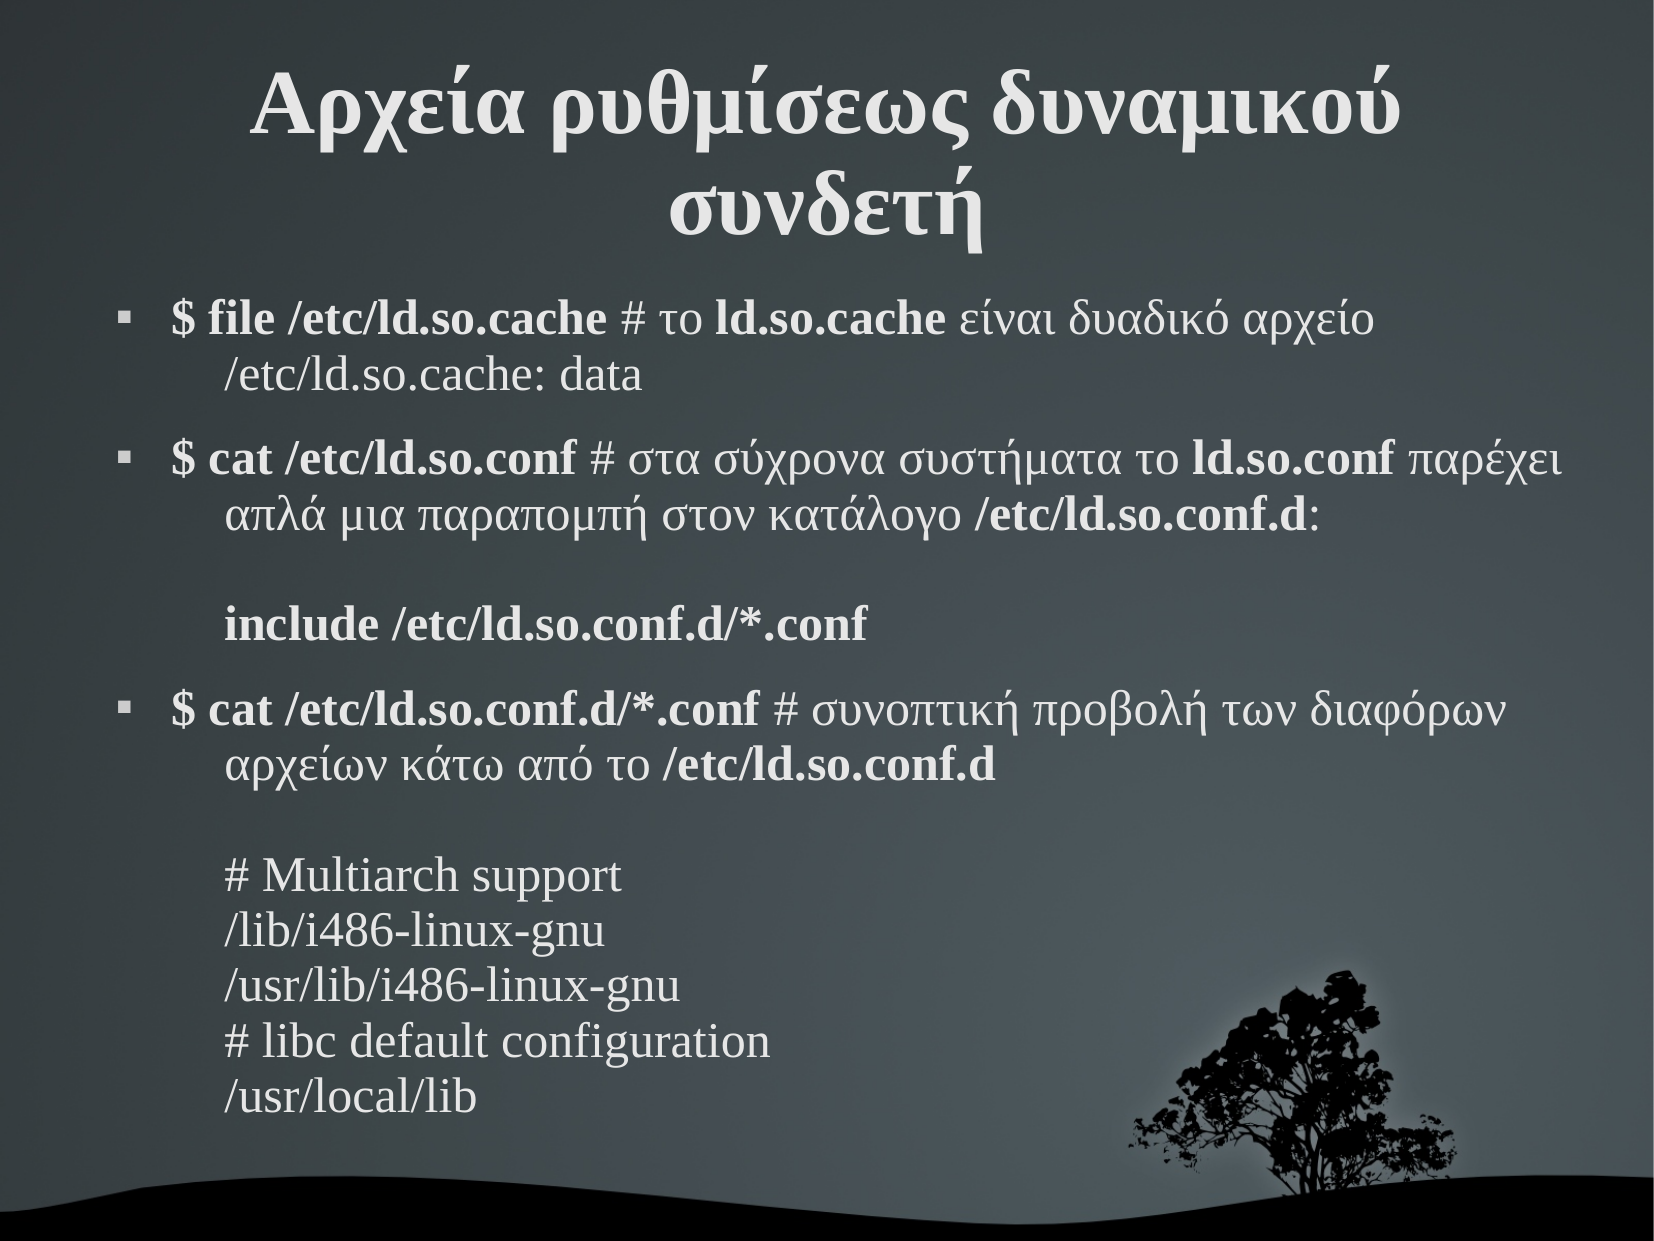

Αρχεία ρυθμίσεως δυναμικού συνδετή
# $ file /etc/ld.so.cache # το ld.so.cache είναι δυαδικό αρχείο /etc/ld.so.cache: data
$ cat /etc/ld.so.conf # στα σύχρονα συστήματα το ld.so.conf παρέχει απλά μια παραπομπή στον κατάλογο /etc/ld.so.conf.d:
include /etc/ld.so.conf.d/*.conf
$ cat /etc/ld.so.conf.d/*.conf # συνοπτική προβολή των διαφόρων αρχείων κάτω από το /etc/ld.so.conf.d
# Multiarch support
/lib/i486-linux-gnu
/usr/lib/i486-linux-gnu
# libc default configuration
/usr/local/lib